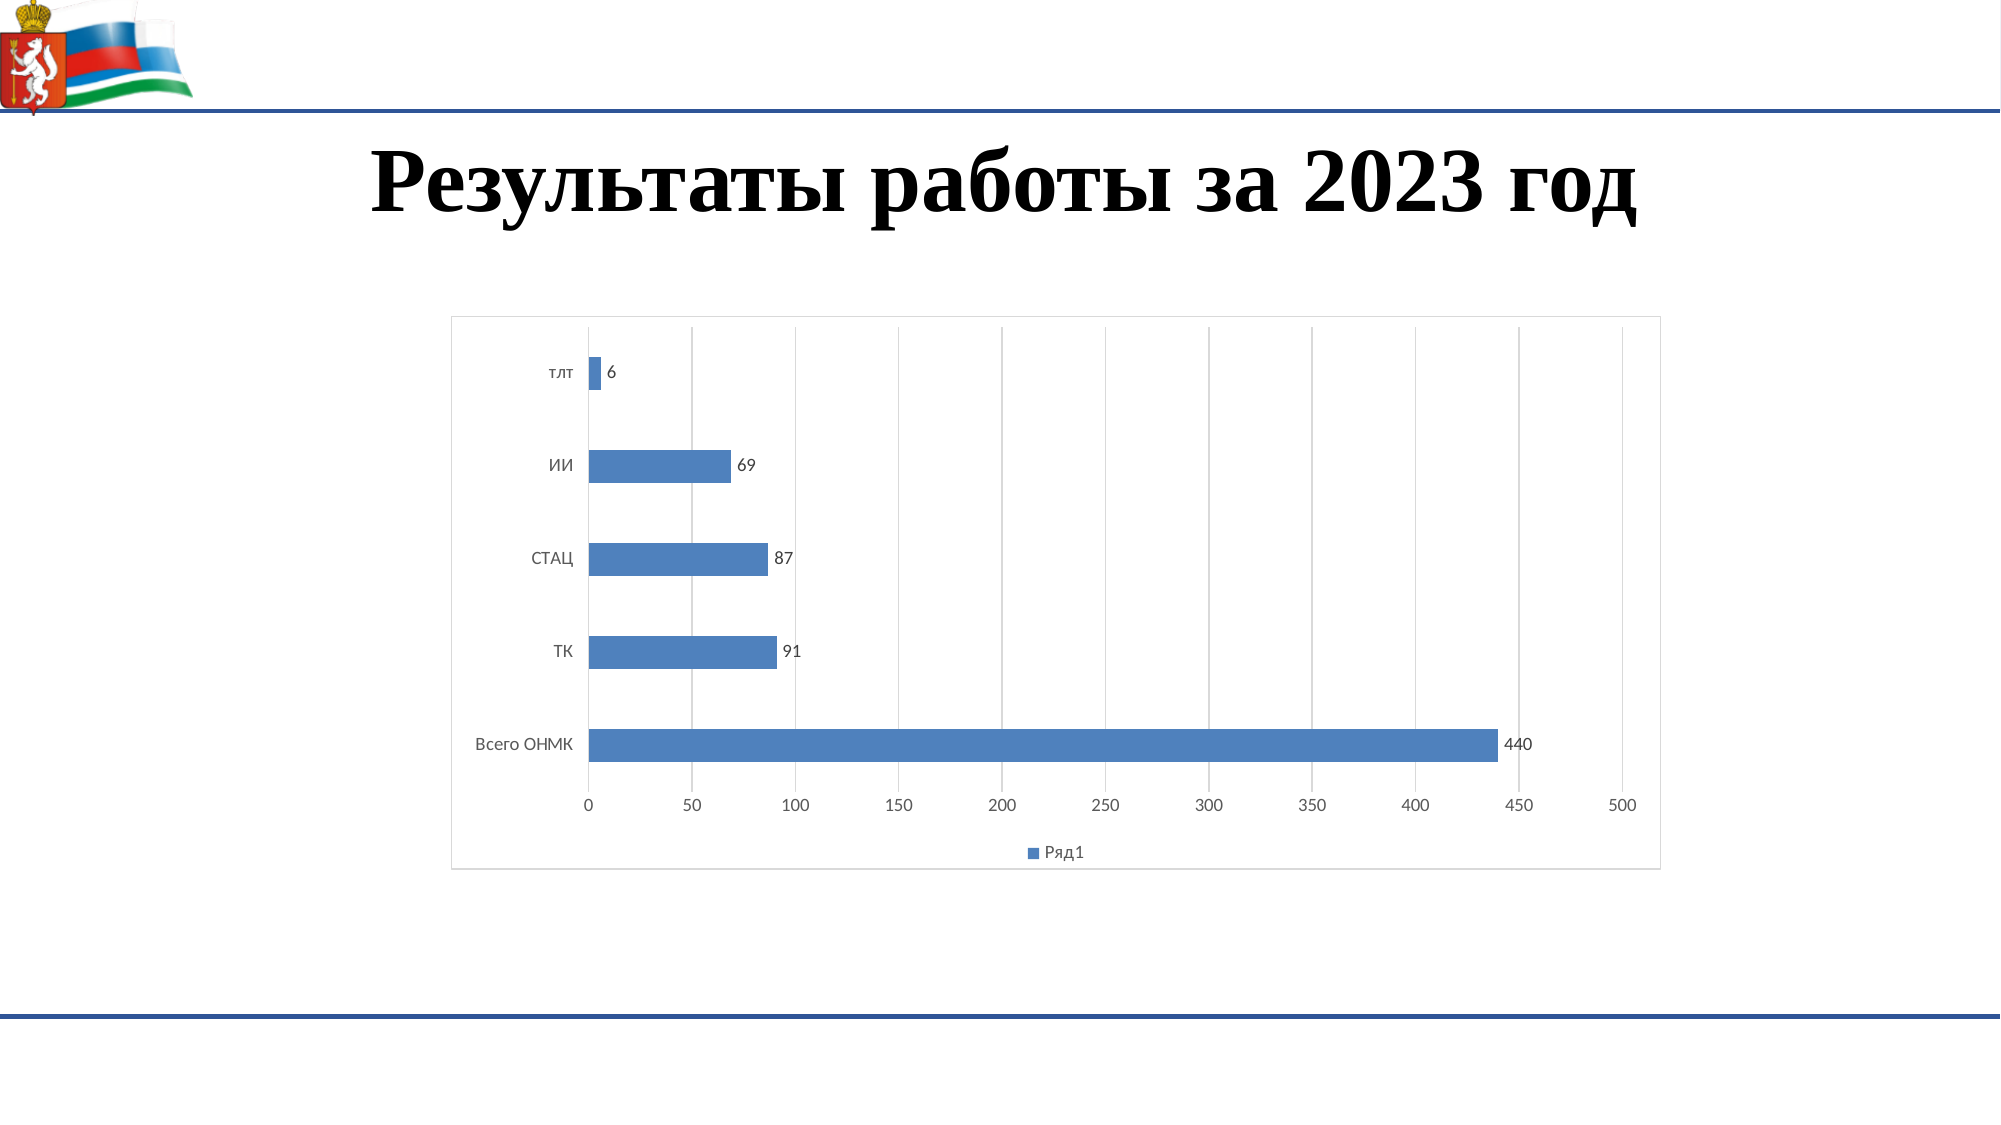

# Результаты работы за 2023 год
### Chart
| Category | Ряд1 |
|---|---|
| Всего ОНМК | 440.0 |
| ТК | 91.0 |
| СТАЦ | 87.0 |
| ИИ | 69.0 |
| тлт | 6.0 |